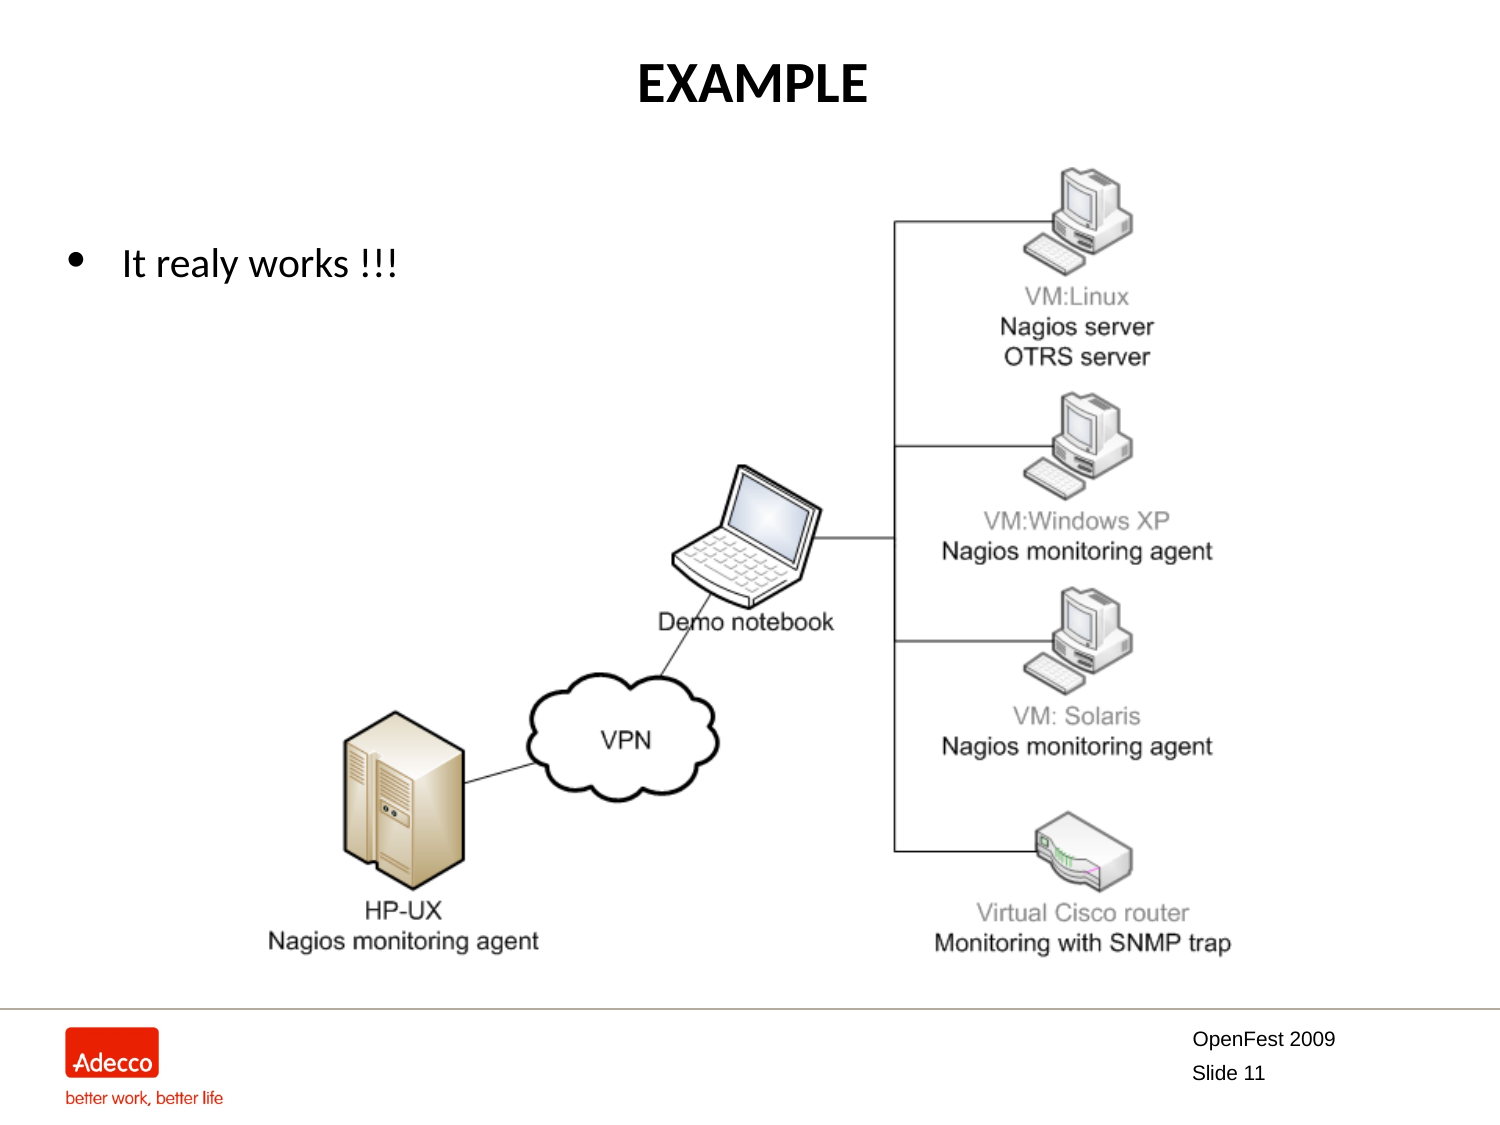

# EXAMPLE
It realy works !!!
OpenFest 2009
Slide